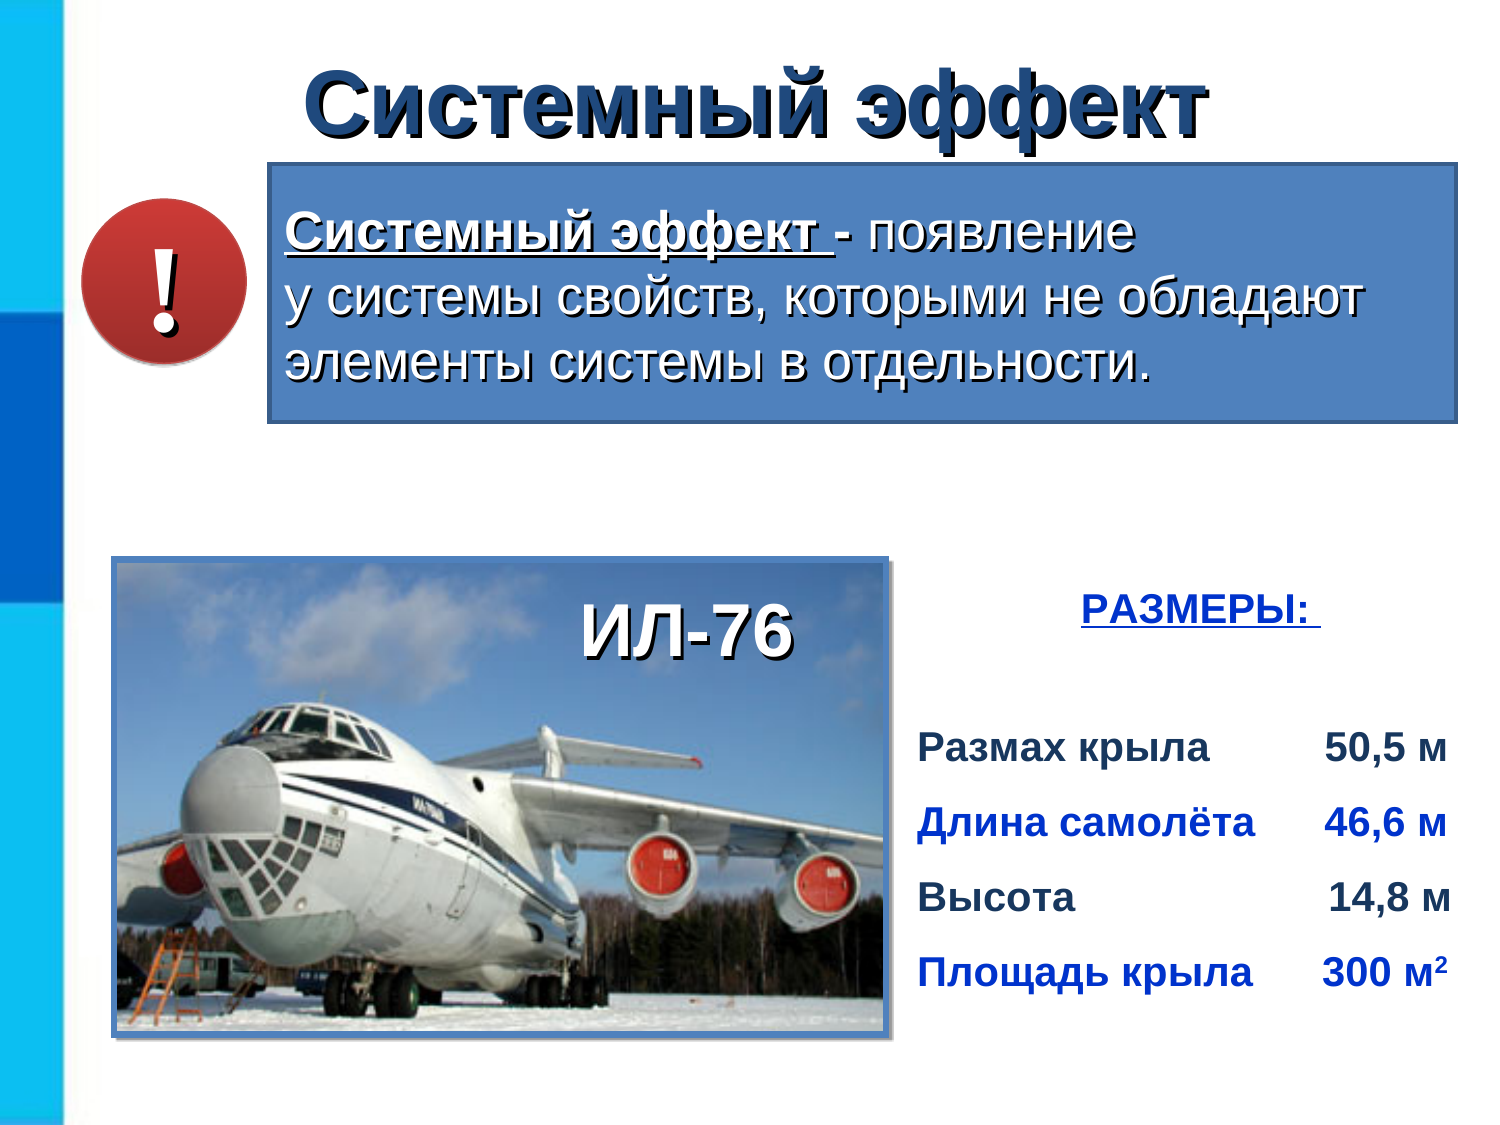

Системный эффект
# Системный эффект - появление у системы свойств, которыми не обладают элементы системы в отдельности.
!
ИЛ-76
РАЗМЕРЫ:
Размах крыла         50,5 м
Длина самолёта     46,6 м
Высота                   14,8 м
Площадь крыла     300 м2